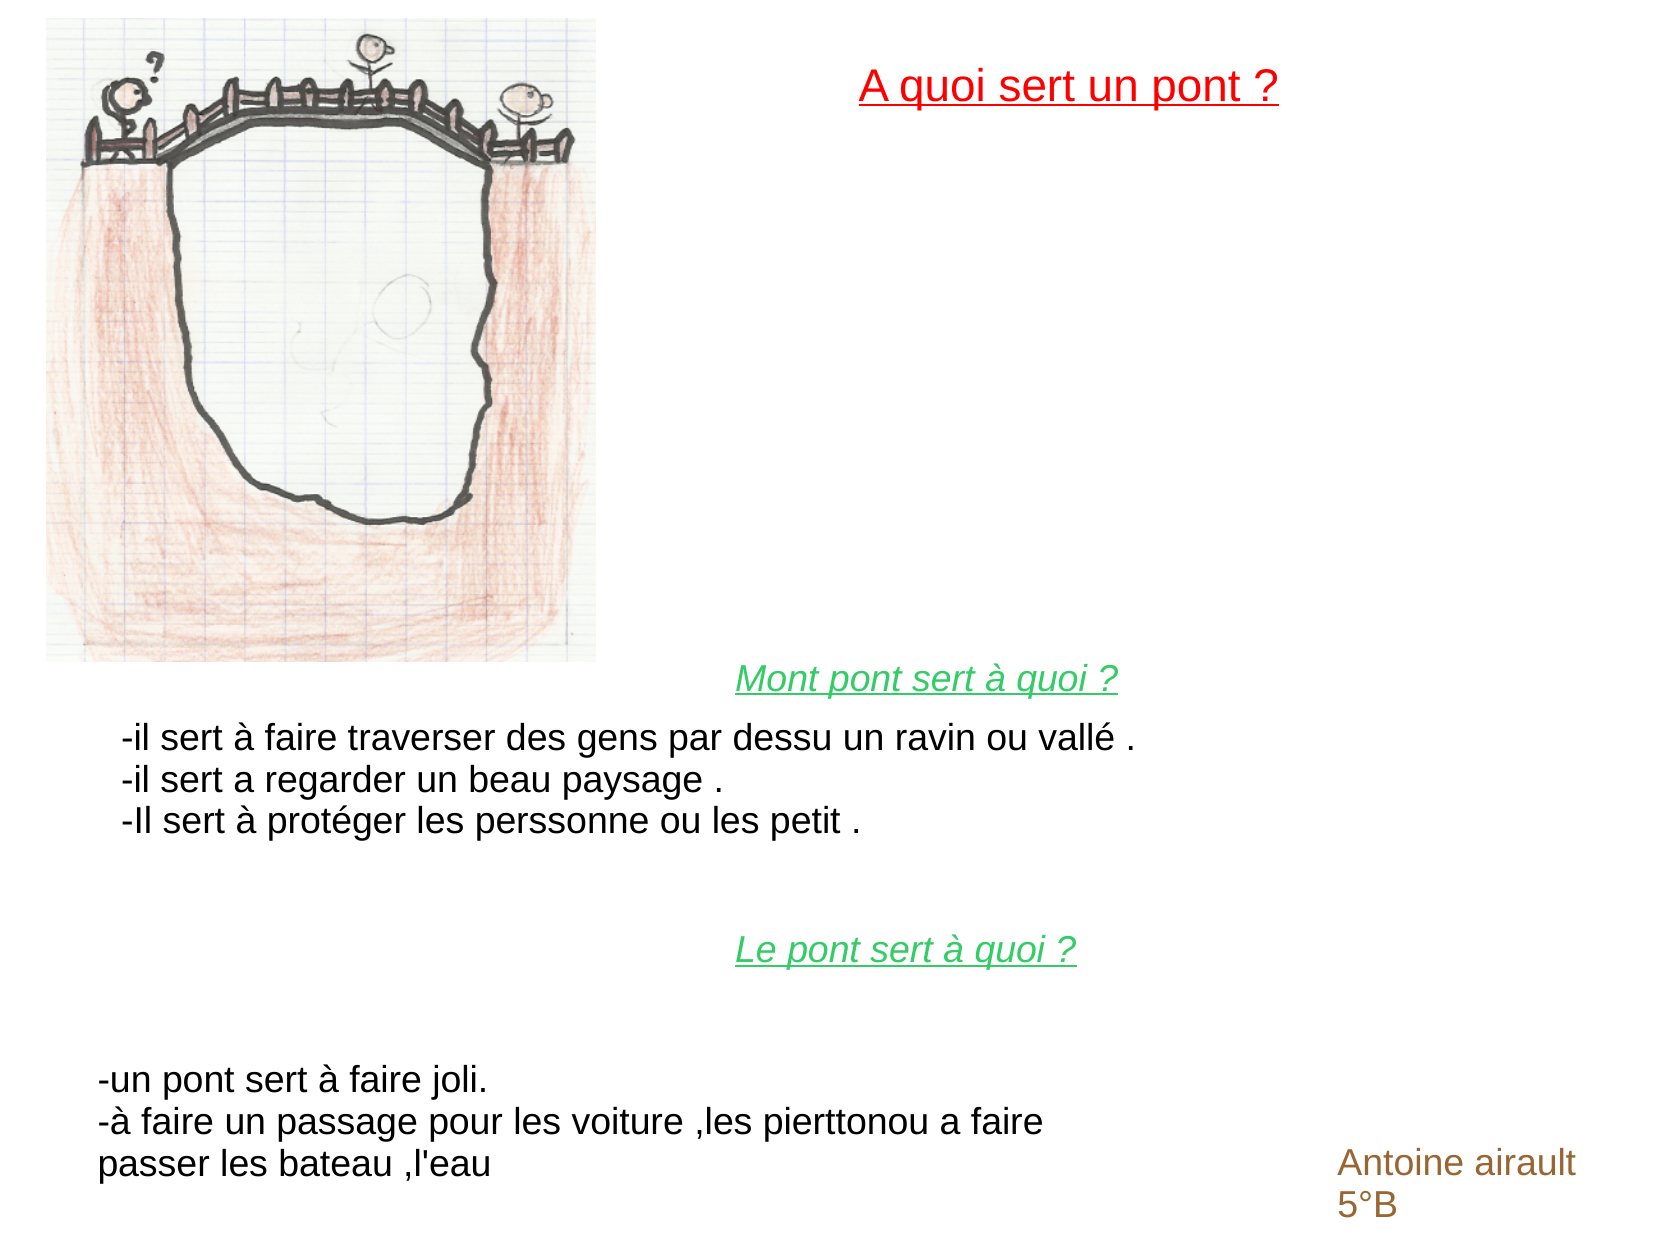

A quoi sert un pont ?
Mont pont sert à quoi ?
-il sert à faire traverser des gens par dessu un ravin ou vallé .
-il sert a regarder un beau paysage .
-Il sert à protéger les perssonne ou les petit .
Le pont sert à quoi ?
-un pont sert à faire joli.
-à faire un passage pour les voiture ,les pierttonou a faire passer les bateau ,l'eau
Antoine airault
5°B